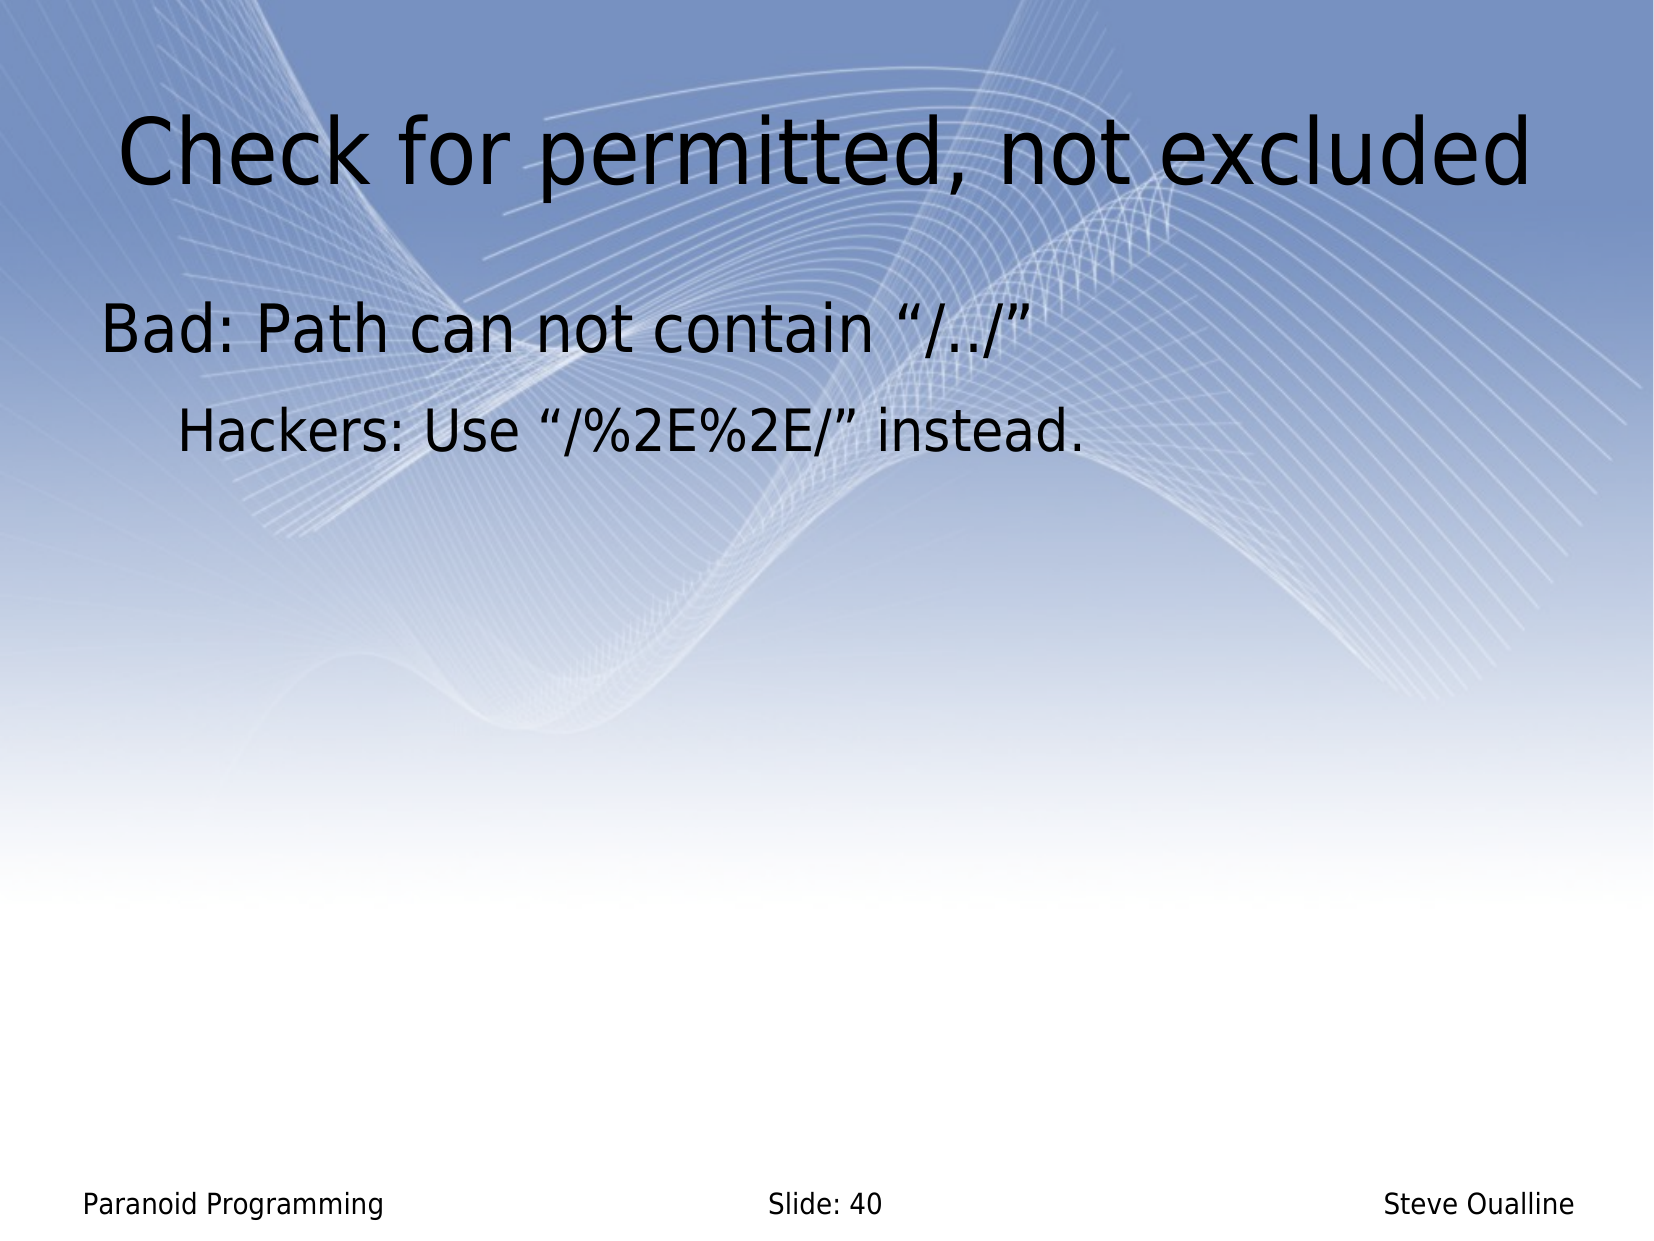

# Check for permitted, not excluded
Bad: Path can not contain “/../”
Hackers: Use “/%2E%2E/” instead.
Paranoid Programming
Steve Oualline
40